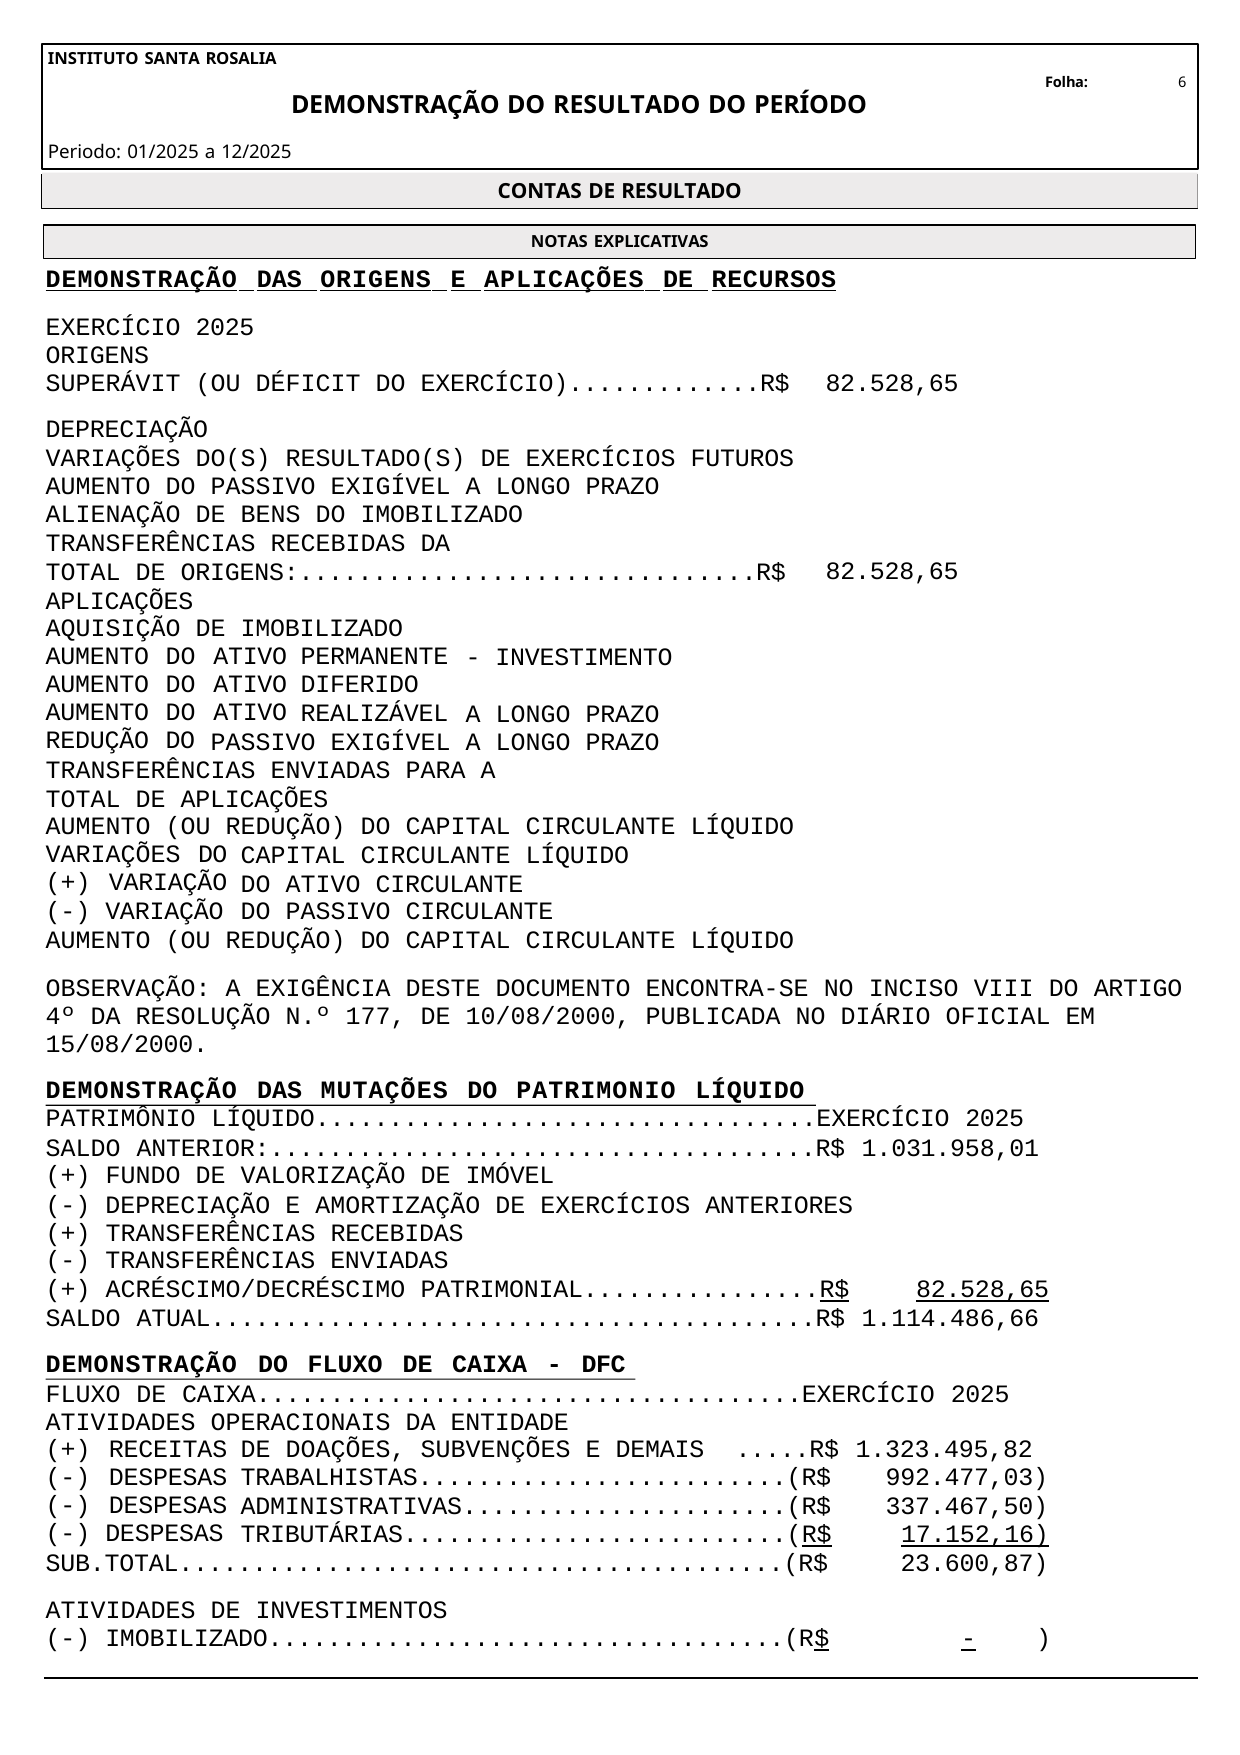

INSTITUTO SANTA ROSALIA
Folha:
6
DEMONSTRAÇÃO DO RESULTADO DO PERÍODO
Periodo: 01/2025 a 12/2025
CONTAS DE RESULTADO
NOTAS EXPLICATIVAS
DEMONSTRAÇÃO DAS ORIGENS E APLICAÇÕES DE RECURSOS
EXERCÍCIO 2025 ORIGENS
SUPERÁVIT (OU DÉFICIT DO EXERCÍCIO).............R$	82.528,65
DEPRECIAÇÃO
VARIAÇÕES DO(S) RESULTADO(S) DE EXERCÍCIOS FUTUROS AUMENTO DO PASSIVO EXIGÍVEL A LONGO PRAZO ALIENAÇÃO DE BENS DO IMOBILIZADO
TRANSFERÊNCIAS RECEBIDAS DA
TOTAL DE ORIGENS:...............................R$ APLICAÇÕES
AQUISIÇÃO DE IMOBILIZADO
82.528,65
AUMENTO AUMENTO AUMENTO REDUÇÃO
DO ATIVO DO ATIVO DO ATIVO DO
PERMANENTE DIFERIDO REALIZÁVEL
- INVESTIMENTO
A LONGO PRAZO PASSIVO EXIGÍVEL A LONGO PRAZO
TRANSFERÊNCIAS ENVIADAS PARA A TOTAL DE APLICAÇÕES
AUMENTO (OU REDUÇÃO) DO CAPITAL CIRCULANTE LÍQUIDO
VARIAÇÕES DO (+) VARIAÇÃO (-) VARIAÇÃO
CAPITAL CIRCULANTE LÍQUIDO DO ATIVO CIRCULANTE
DO PASSIVO CIRCULANTE
CAPITAL CIRCULANTE LÍQUIDO
AUMENTO (OU REDUÇÃO) DO
OBSERVAÇÃO: A EXIGÊNCIA DESTE DOCUMENTO ENCONTRA-SE NO INCISO VIII DO ARTIGO 4º DA RESOLUÇÃO N.º 177, DE 10/08/2000, PUBLICADA NO DIÁRIO OFICIAL EM
15/08/2000.
DEMONSTRAÇÃO DAS MUTAÇÕES DO PATRIMONIO LÍQUIDO
PATRIMÔNIO LÍQUIDO..................................EXERCÍCIO 2025
SALDO ANTERIOR:.....................................R$ 1.031.958,01
(+) FUNDO DE VALORIZAÇÃO DE IMÓVEL
(-) DEPRECIAÇÃO E AMORTIZAÇÃO DE EXERCÍCIOS ANTERIORES (+) TRANSFERÊNCIAS RECEBIDAS
(-) TRANSFERÊNCIAS ENVIADAS
(+) ACRÉSCIMO/DECRÉSCIMO PATRIMONIAL................R$	82.528,65
SALDO ATUAL.........................................R$ 1.114.486,66
DEMONSTRAÇÃO DO FLUXO DE CAIXA - DFC
FLUXO DE CAIXA.....................................EXERCÍCIO 2025 ATIVIDADES OPERACIONAIS DA ENTIDADE
(+) RECEITAS (-) DESPESAS (-) DESPESAS (-) DESPESAS
DE DOAÇÕES, SUBVENÇÕES E DEMAIS	.....R$
1.323.495,82
992.477,03)
337.467,50)
TRABALHISTAS.........................(R$
ADMINISTRATIVAS......................(R$
TRIBUTÁRIAS..........................(R$	17.152,16)
SUB.TOTAL.........................................(R$	23.600,87) ATIVIDADES DE INVESTIMENTOS
(-) IMOBILIZADO...................................(R$	-	)